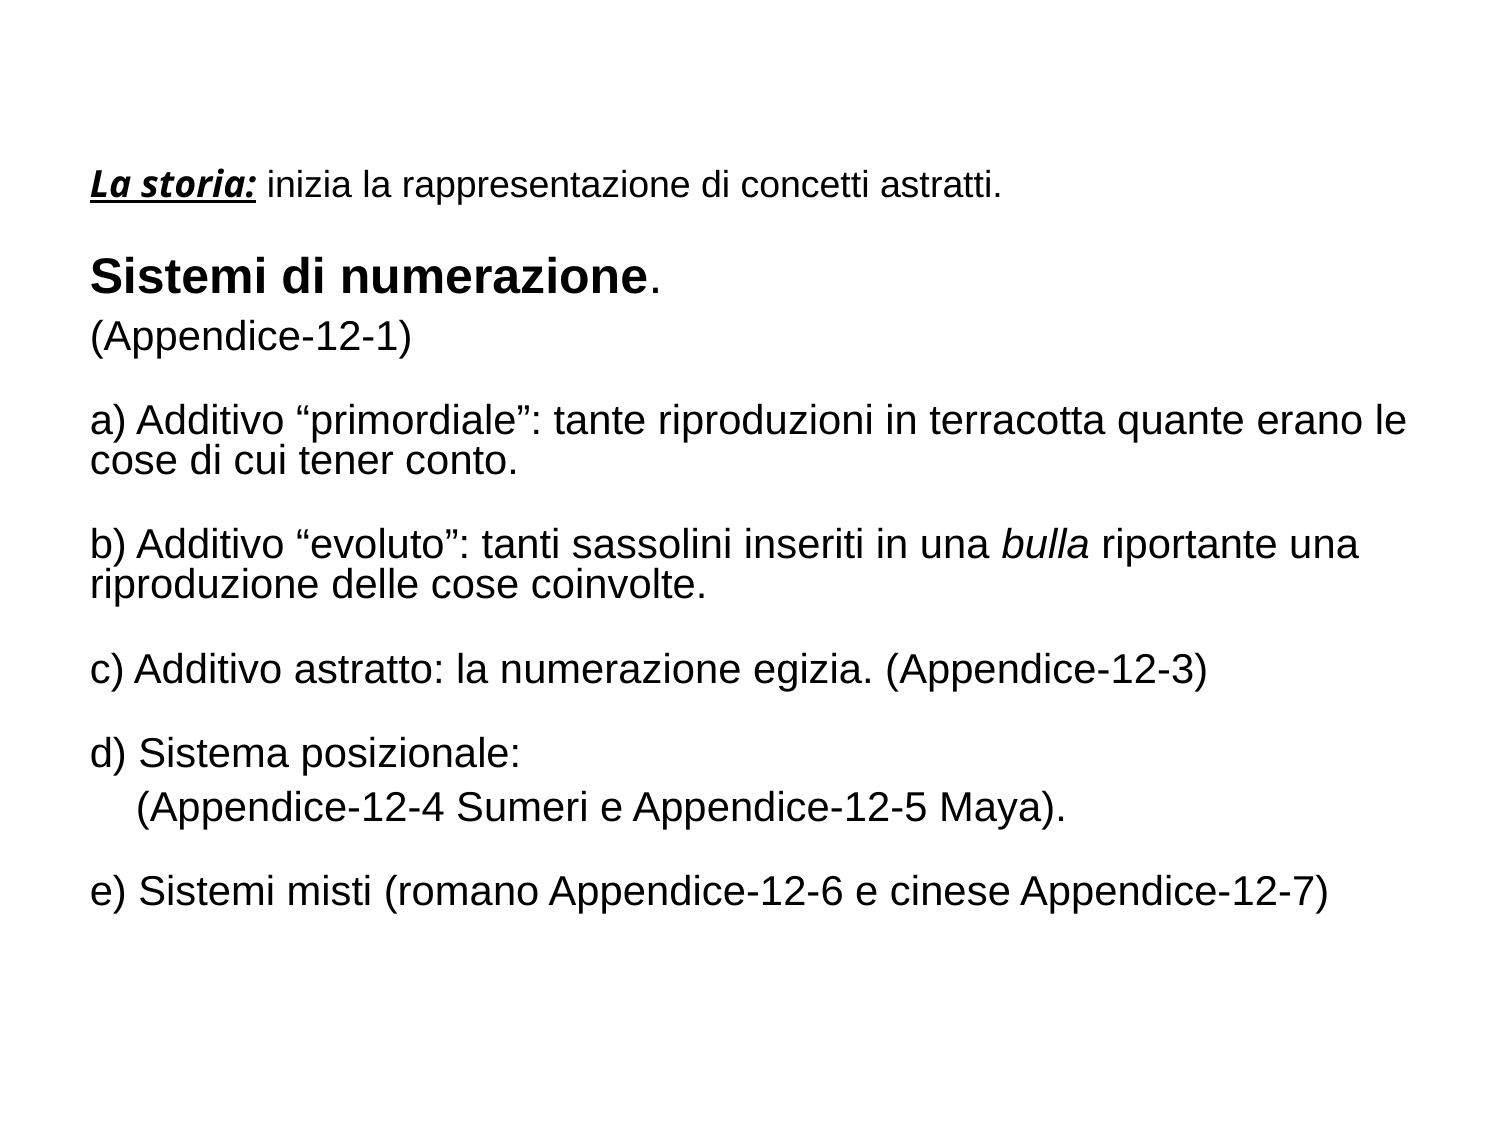

#
La storia: inizia la rappresentazione di concetti astratti.
Sistemi di numerazione.
(Appendice-12-1)
a) Additivo “primordiale”: tante riproduzioni in terracotta quante erano le cose di cui tener conto.
b) Additivo “evoluto”: tanti sassolini inseriti in una bulla riportante una riproduzione delle cose coinvolte.
c) Additivo astratto: la numerazione egizia. (Appendice-12-3)
d) Sistema posizionale:
 (Appendice-12-4 Sumeri e Appendice-12-5 Maya).
e) Sistemi misti (romano Appendice-12-6 e cinese Appendice-12-7)